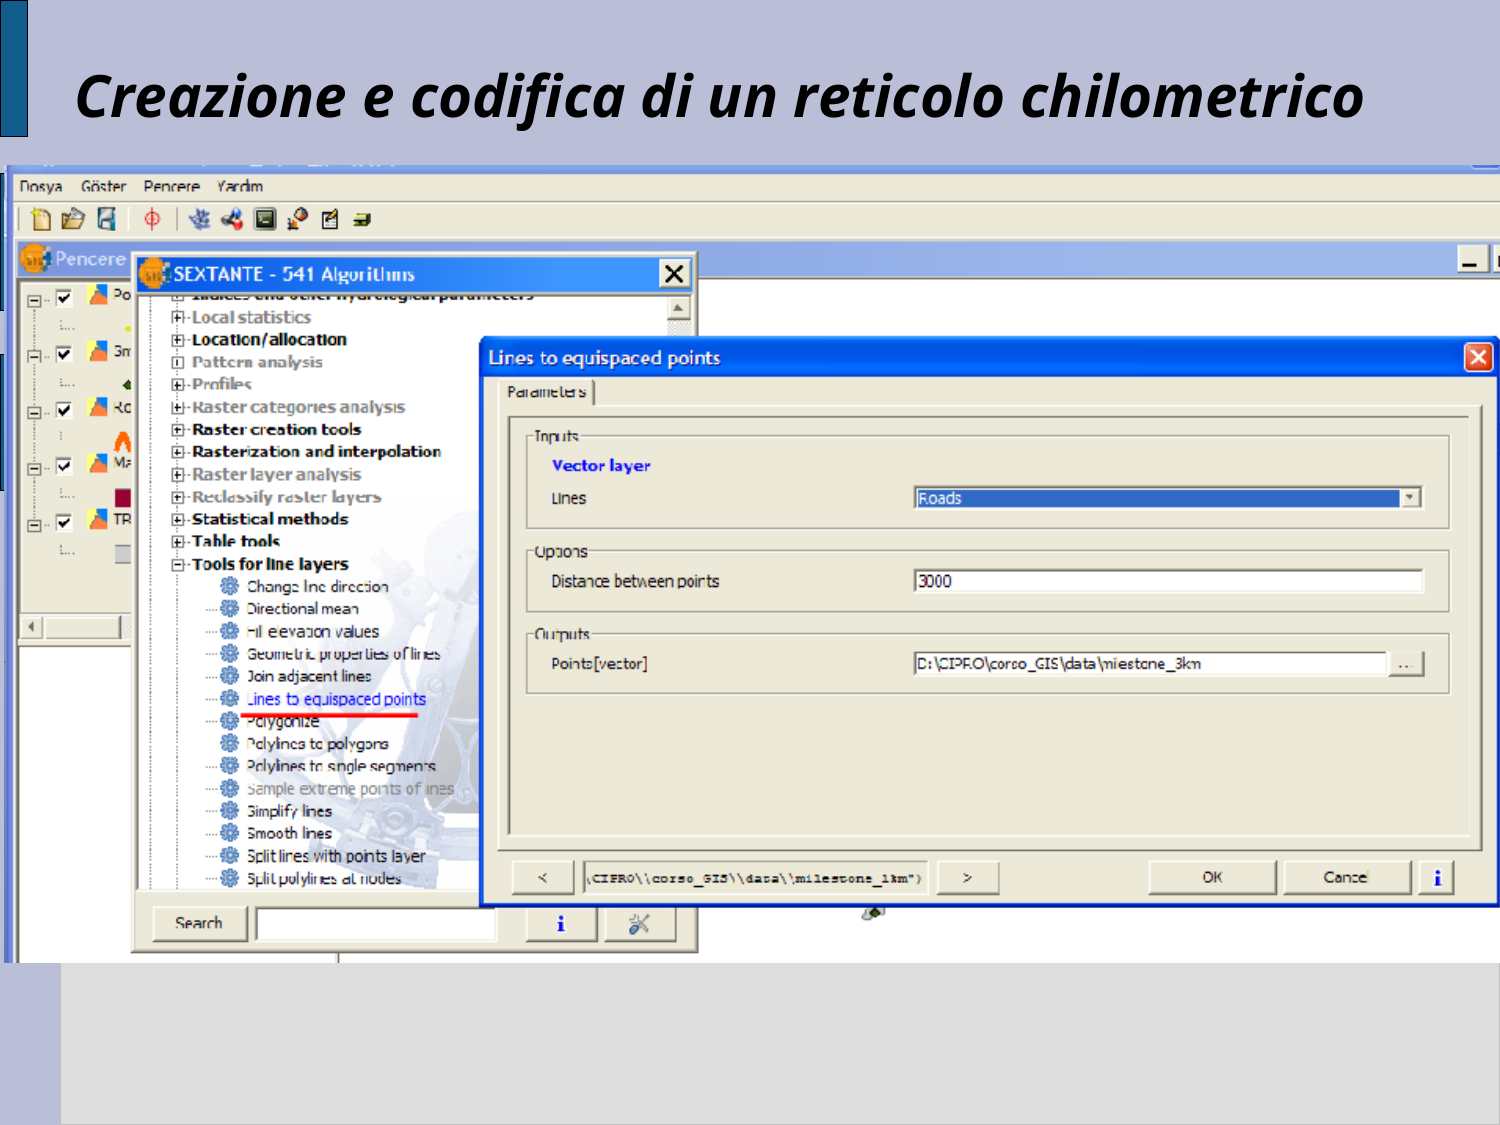

Creazione e codifica di un reticolo chilometrico